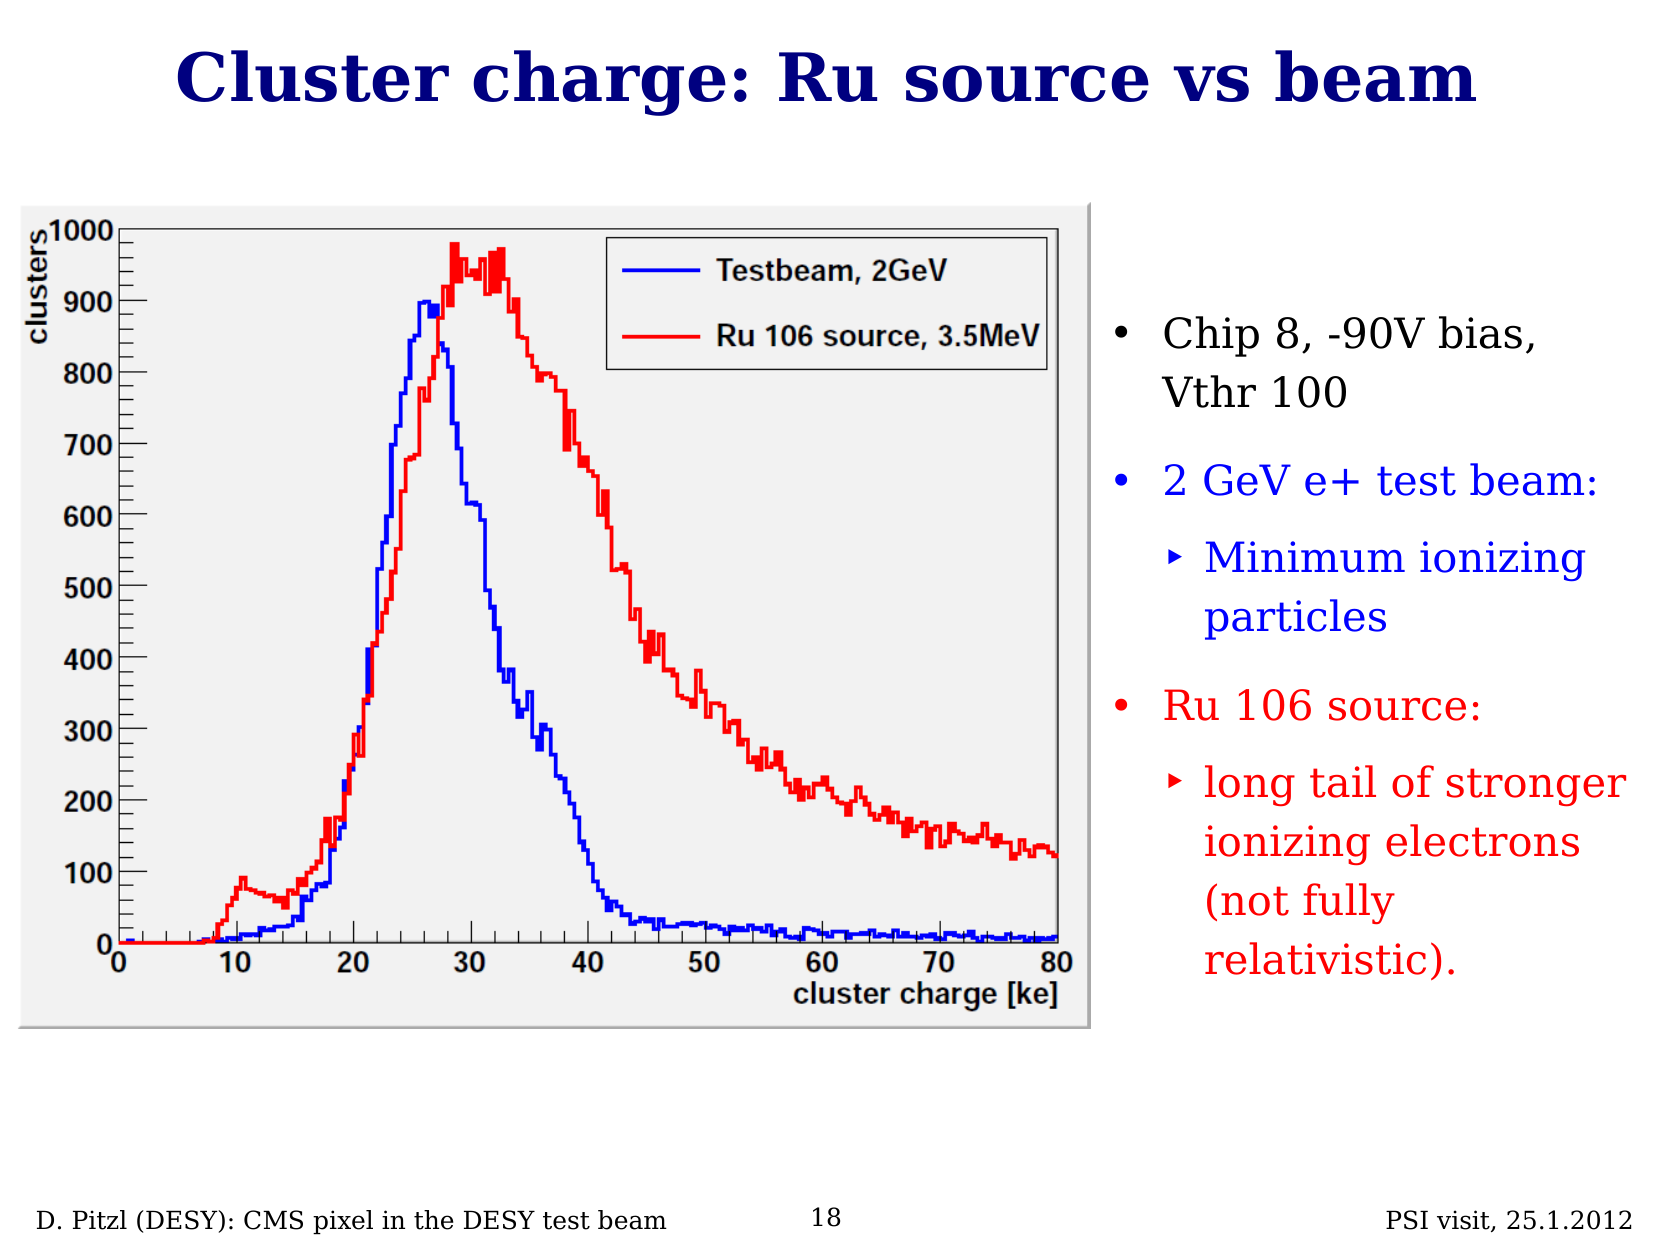

# Cluster charge: Ru source vs beam
Chip 8, -90V bias, Vthr 100
2 GeV e+ test beam:
Minimum ionizing particles
Ru 106 source:
long tail of stronger ionizing electrons (not fully relativistic).